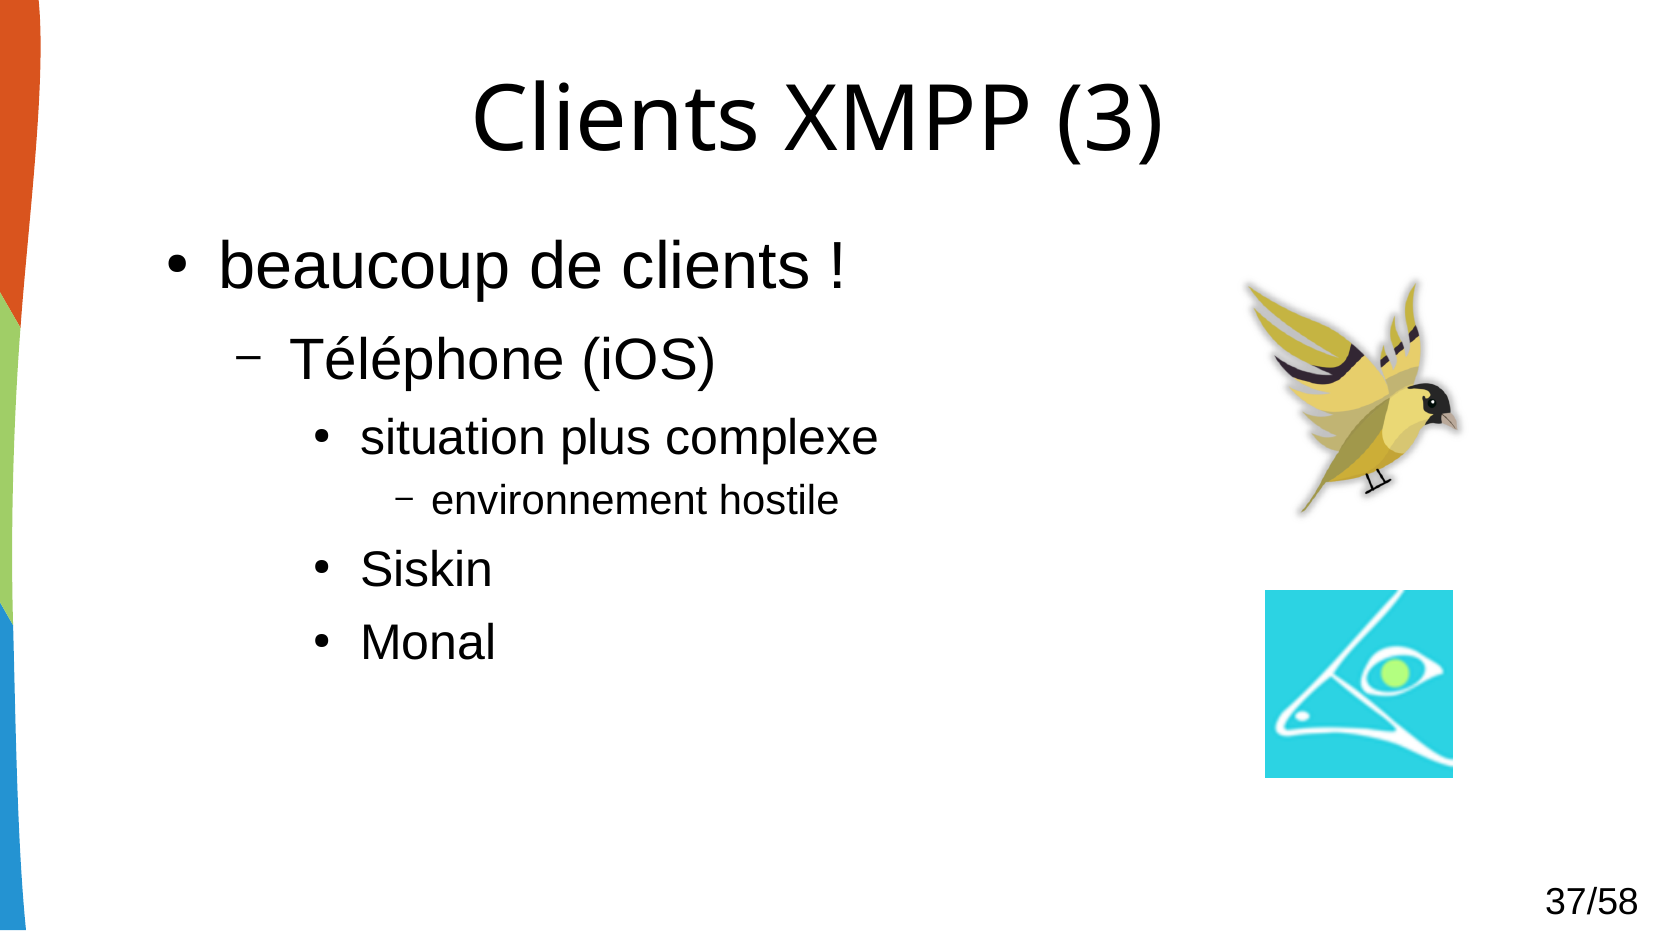

# Clients XMPP (3)
beaucoup de clients !
Téléphone (iOS)
situation plus complexe
environnement hostile
Siskin
Monal